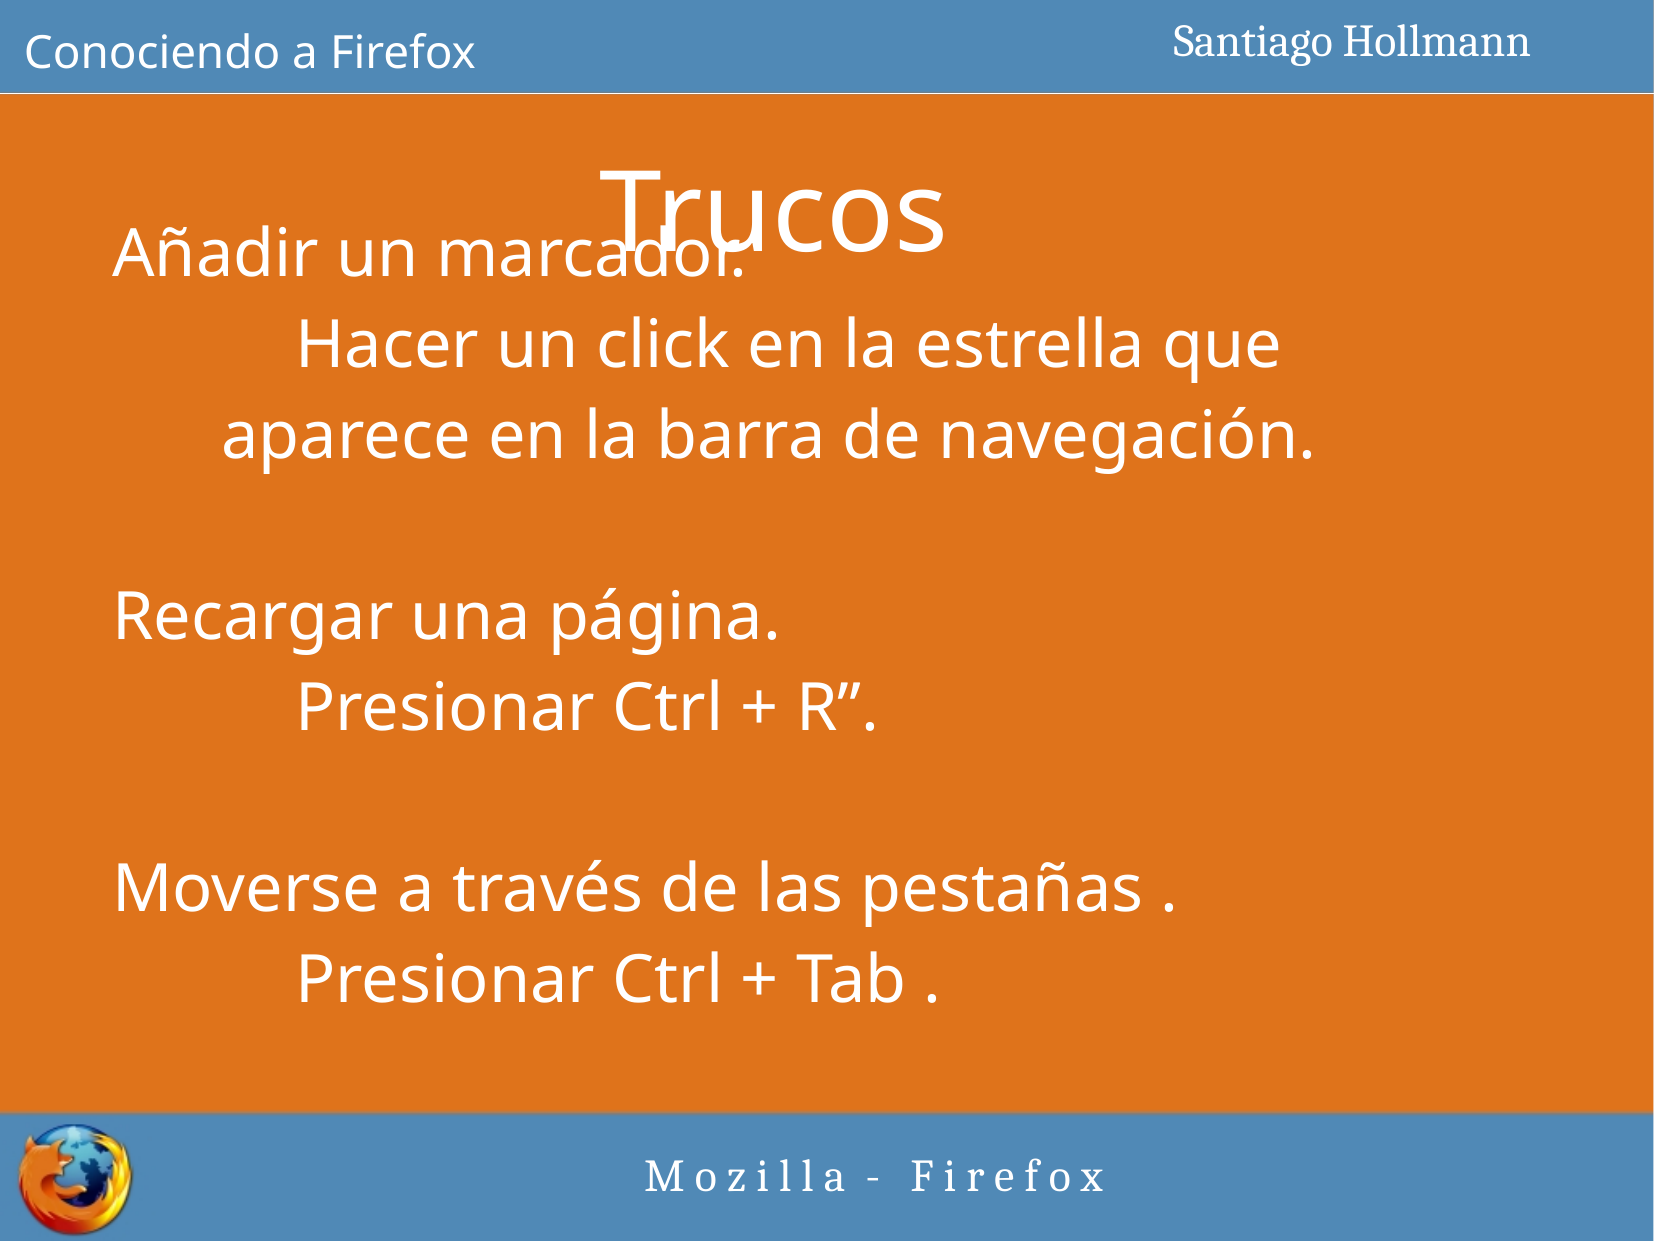

# Trucos
Santiago Hollmann
Conociendo a Firefox
Añadir un marcador.
		Hacer un click en la estrella que 			 		aparece en la barra de navegación.
Recargar una página.
		Presionar Ctrl + R”.
Moverse a través de las pestañas .
		Presionar Ctrl + Tab .
M o z i l l a - F i r e f o x